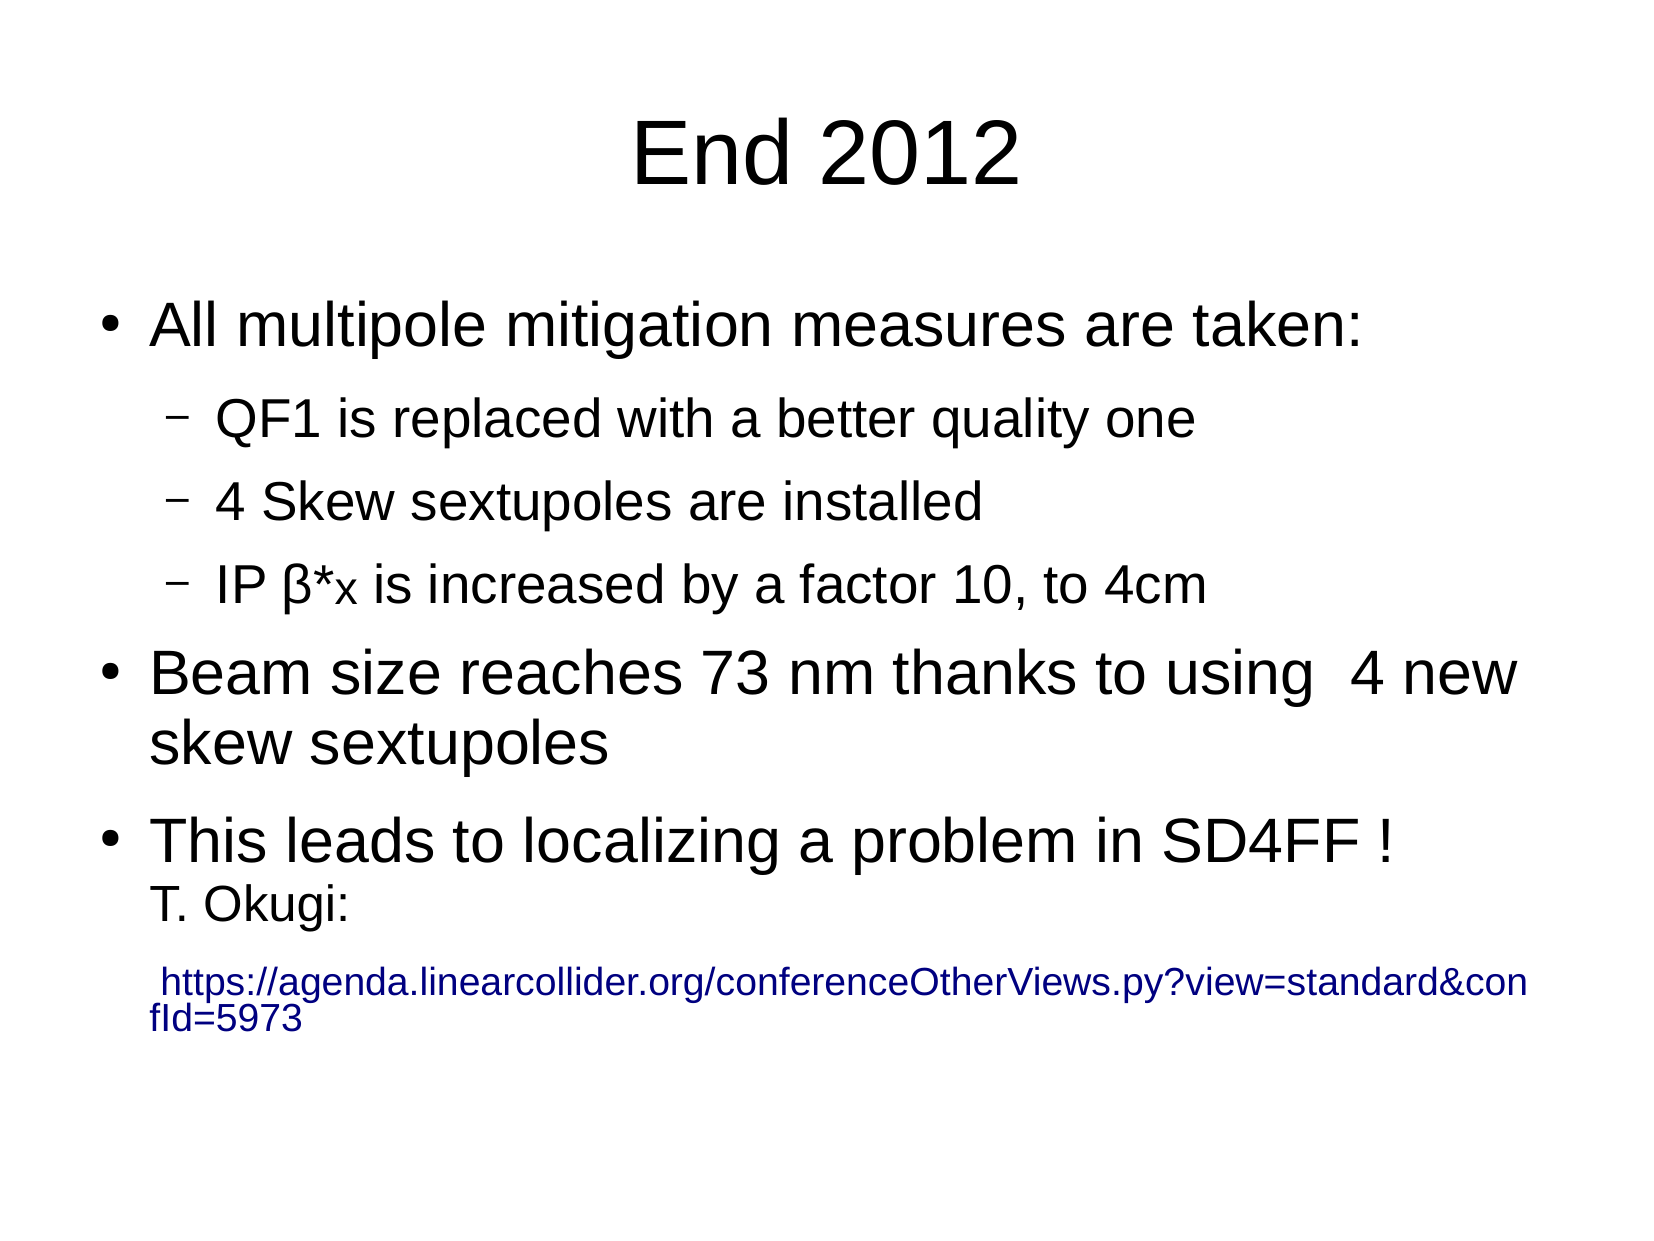

# End 2012
All multipole mitigation measures are taken:
QF1 is replaced with a better quality one
4 Skew sextupoles are installed
IP β*x is increased by a factor 10, to 4cm
Beam size reaches 73 nm thanks to using 4 new skew sextupoles
This leads to localizing a problem in SD4FF ! T. Okugi:
 https://agenda.linearcollider.org/conferenceOtherViews.py?view=standard&confId=5973